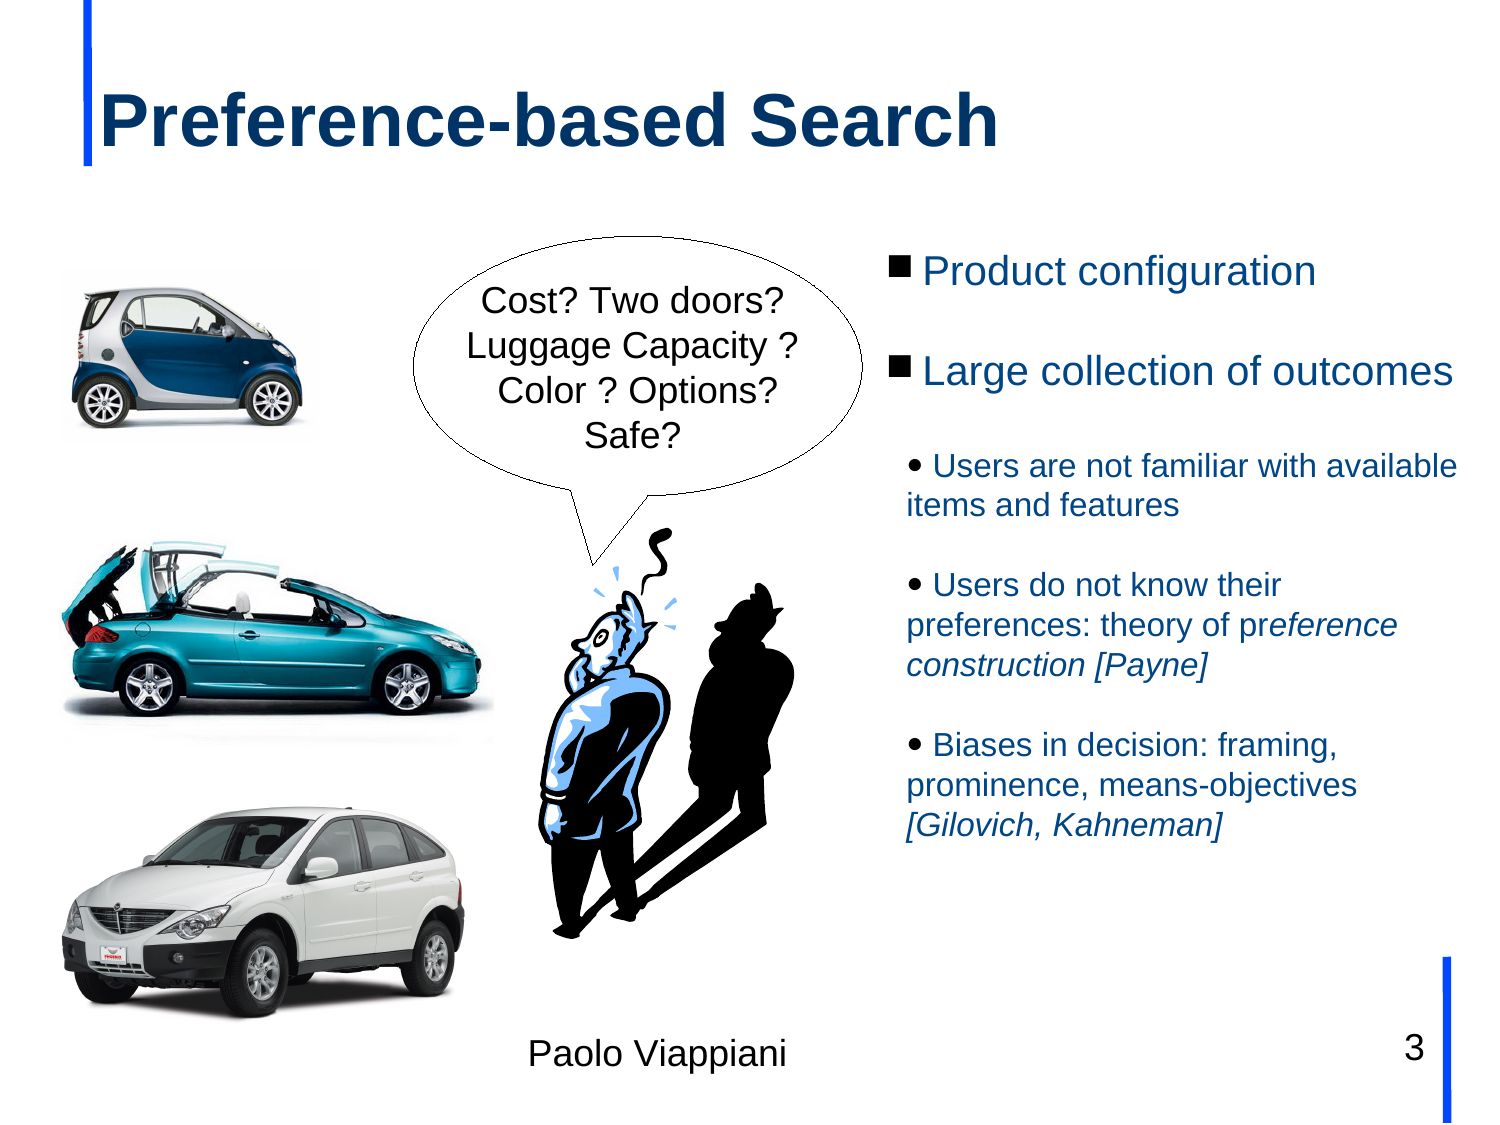

# Preference-based Search
Cost? Two doors?
Luggage Capacity ?
Color ? Options?
Safe?
 Product configuration
 Large collection of outcomes
 Users are not familiar with available items and features
 Users do not know their preferences: theory of preference construction [Payne]
 Biases in decision: framing, prominence, means-objectives [Gilovich, Kahneman]
3
Paolo Viappiani